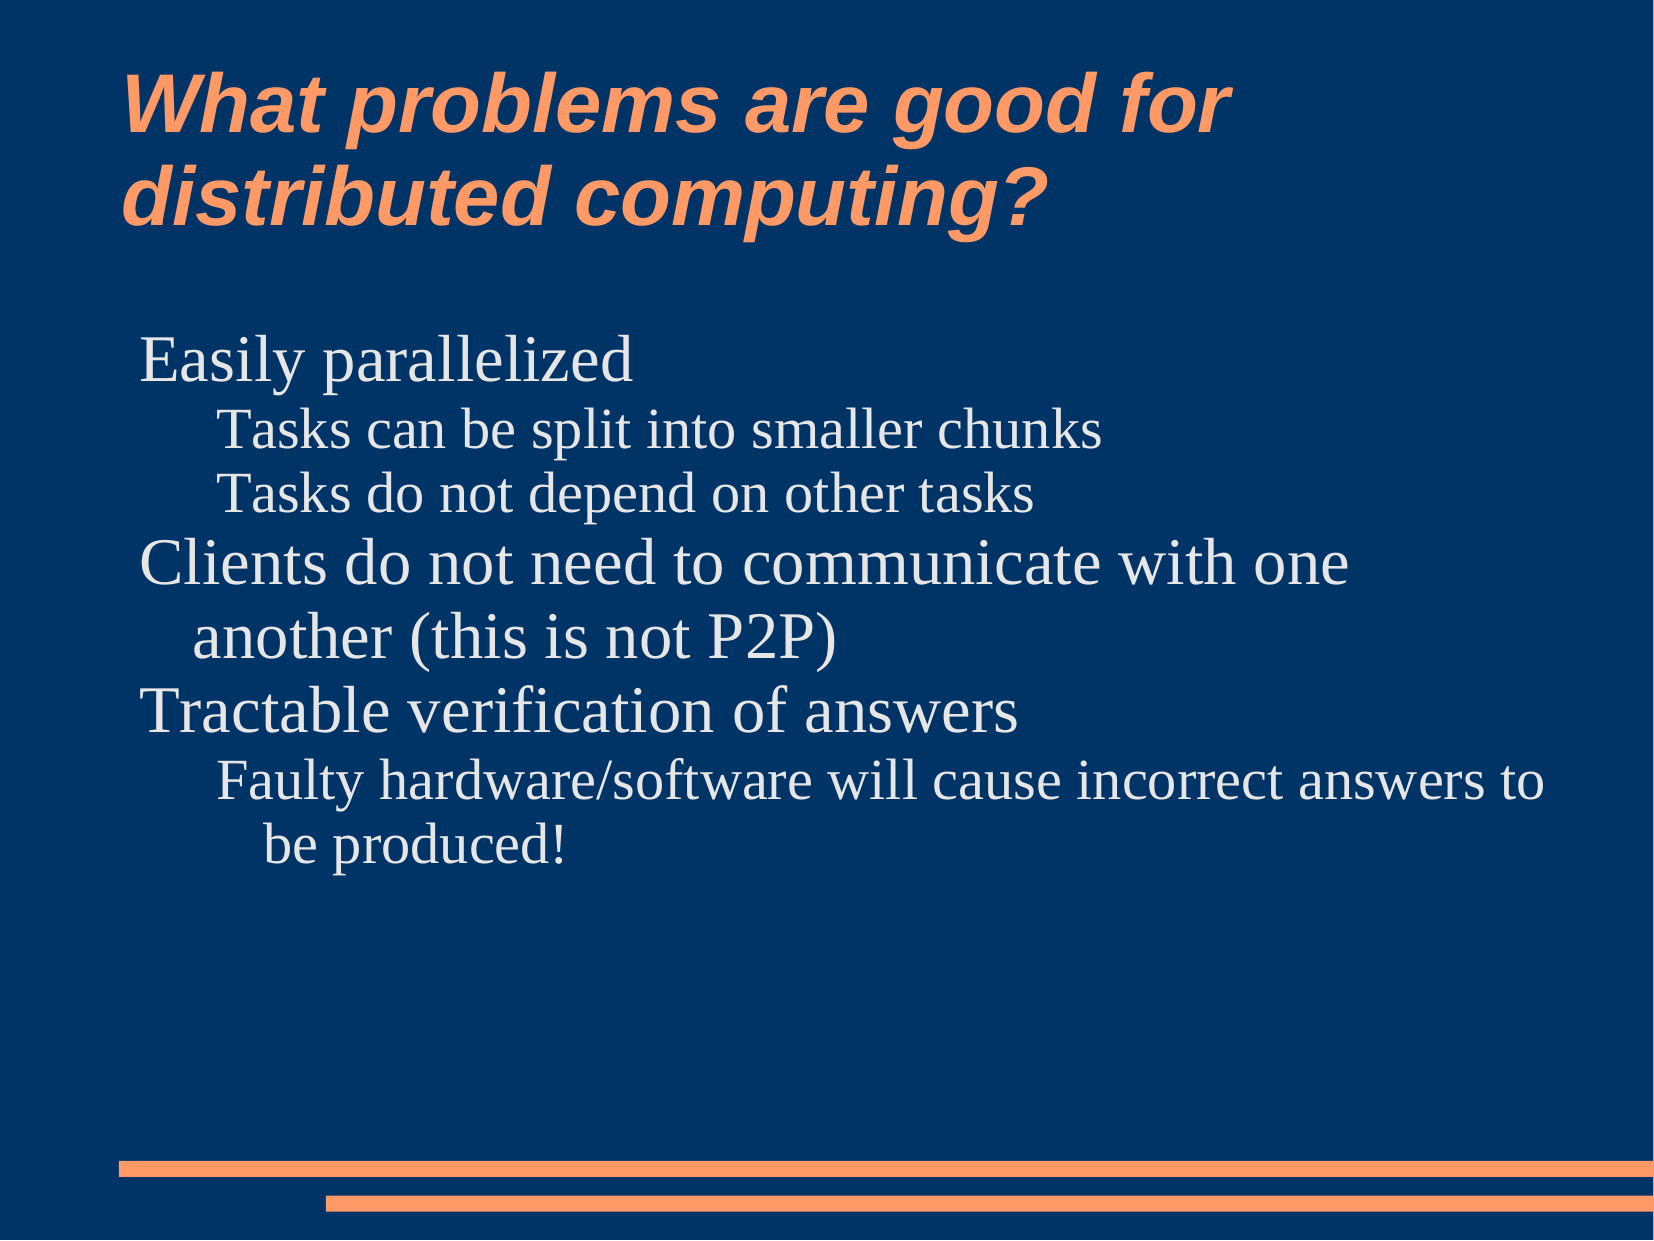

# What problems are good for distributed computing?
Easily parallelized
Tasks can be split into smaller chunks
Tasks do not depend on other tasks
Clients do not need to communicate with one another (this is not P2P)
Tractable verification of answers
Faulty hardware/software will cause incorrect answers to be produced!